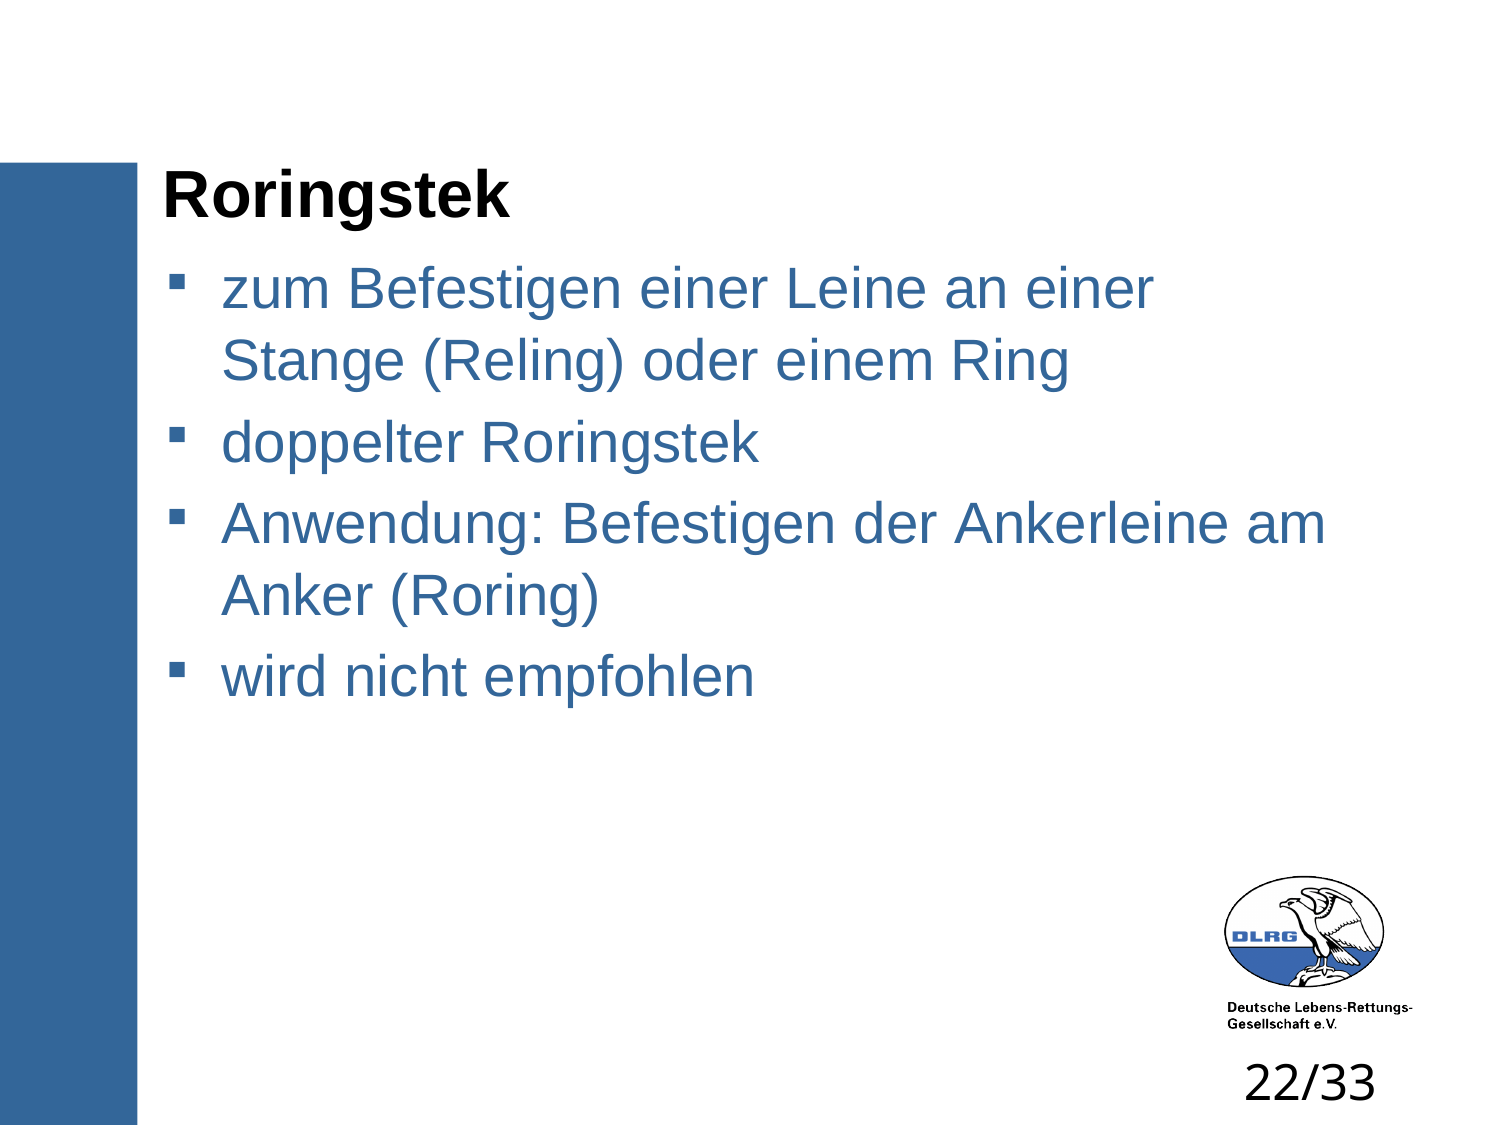

# Roringstek
zum Befestigen einer Leine an einer Stange (Reling) oder einem Ring
doppelter Roringstek
Anwendung: Befestigen der Ankerleine am Anker (Roring)
wird nicht empfohlen